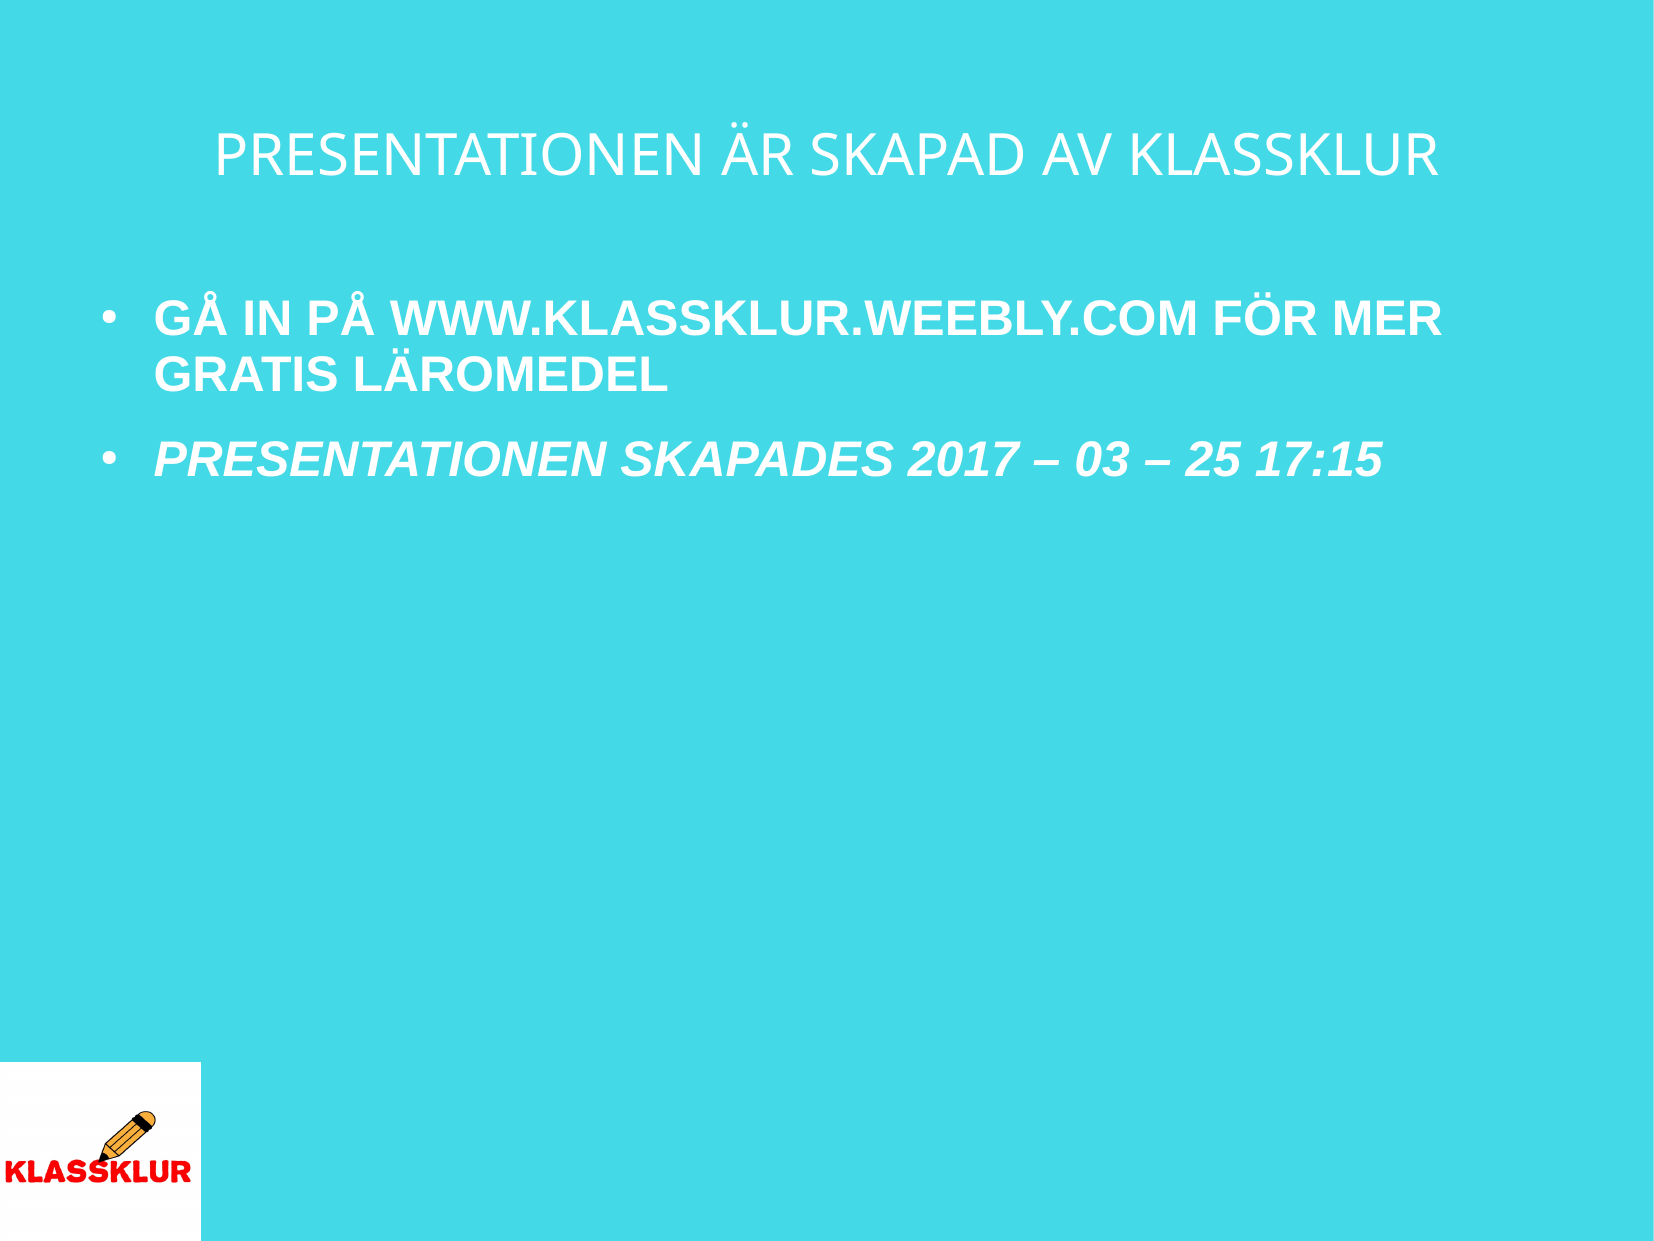

# PRESENTATIONEN ÄR SKAPAD AV KLASSKLUR
GÅ IN PÅ WWW.KLASSKLUR.WEEBLY.COM FÖR MER GRATIS LÄROMEDEL
PRESENTATIONEN SKAPADES 2017 – 03 – 25 17:15